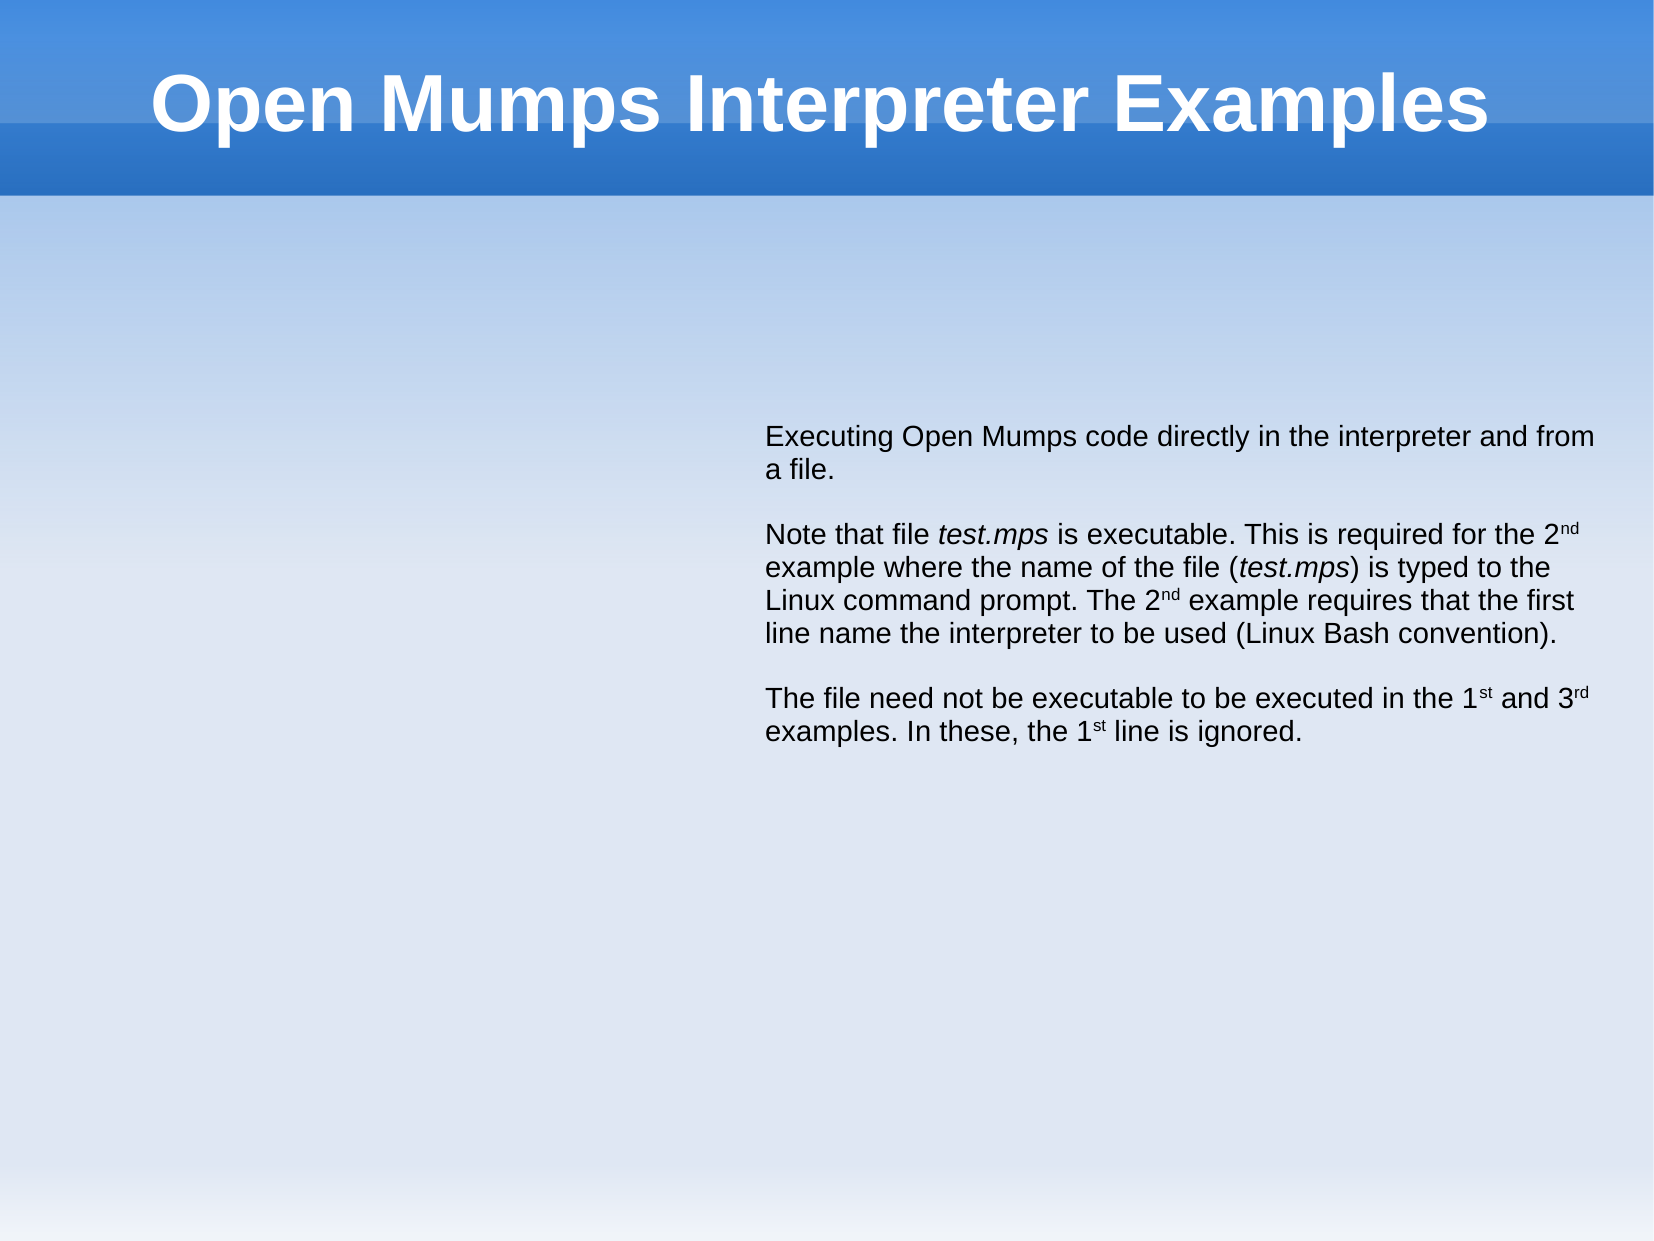

# Open Mumps Interpreter Examples
Executing Open Mumps code directly in the interpreter and from a file.
Note that file test.mps is executable. This is required for the 2nd
example where the name of the file (test.mps) is typed to the
Linux command prompt. The 2nd example requires that the first
line name the interpreter to be used (Linux Bash convention).
The file need not be executable to be executed in the 1st and 3rd
examples. In these, the 1st line is ignored.